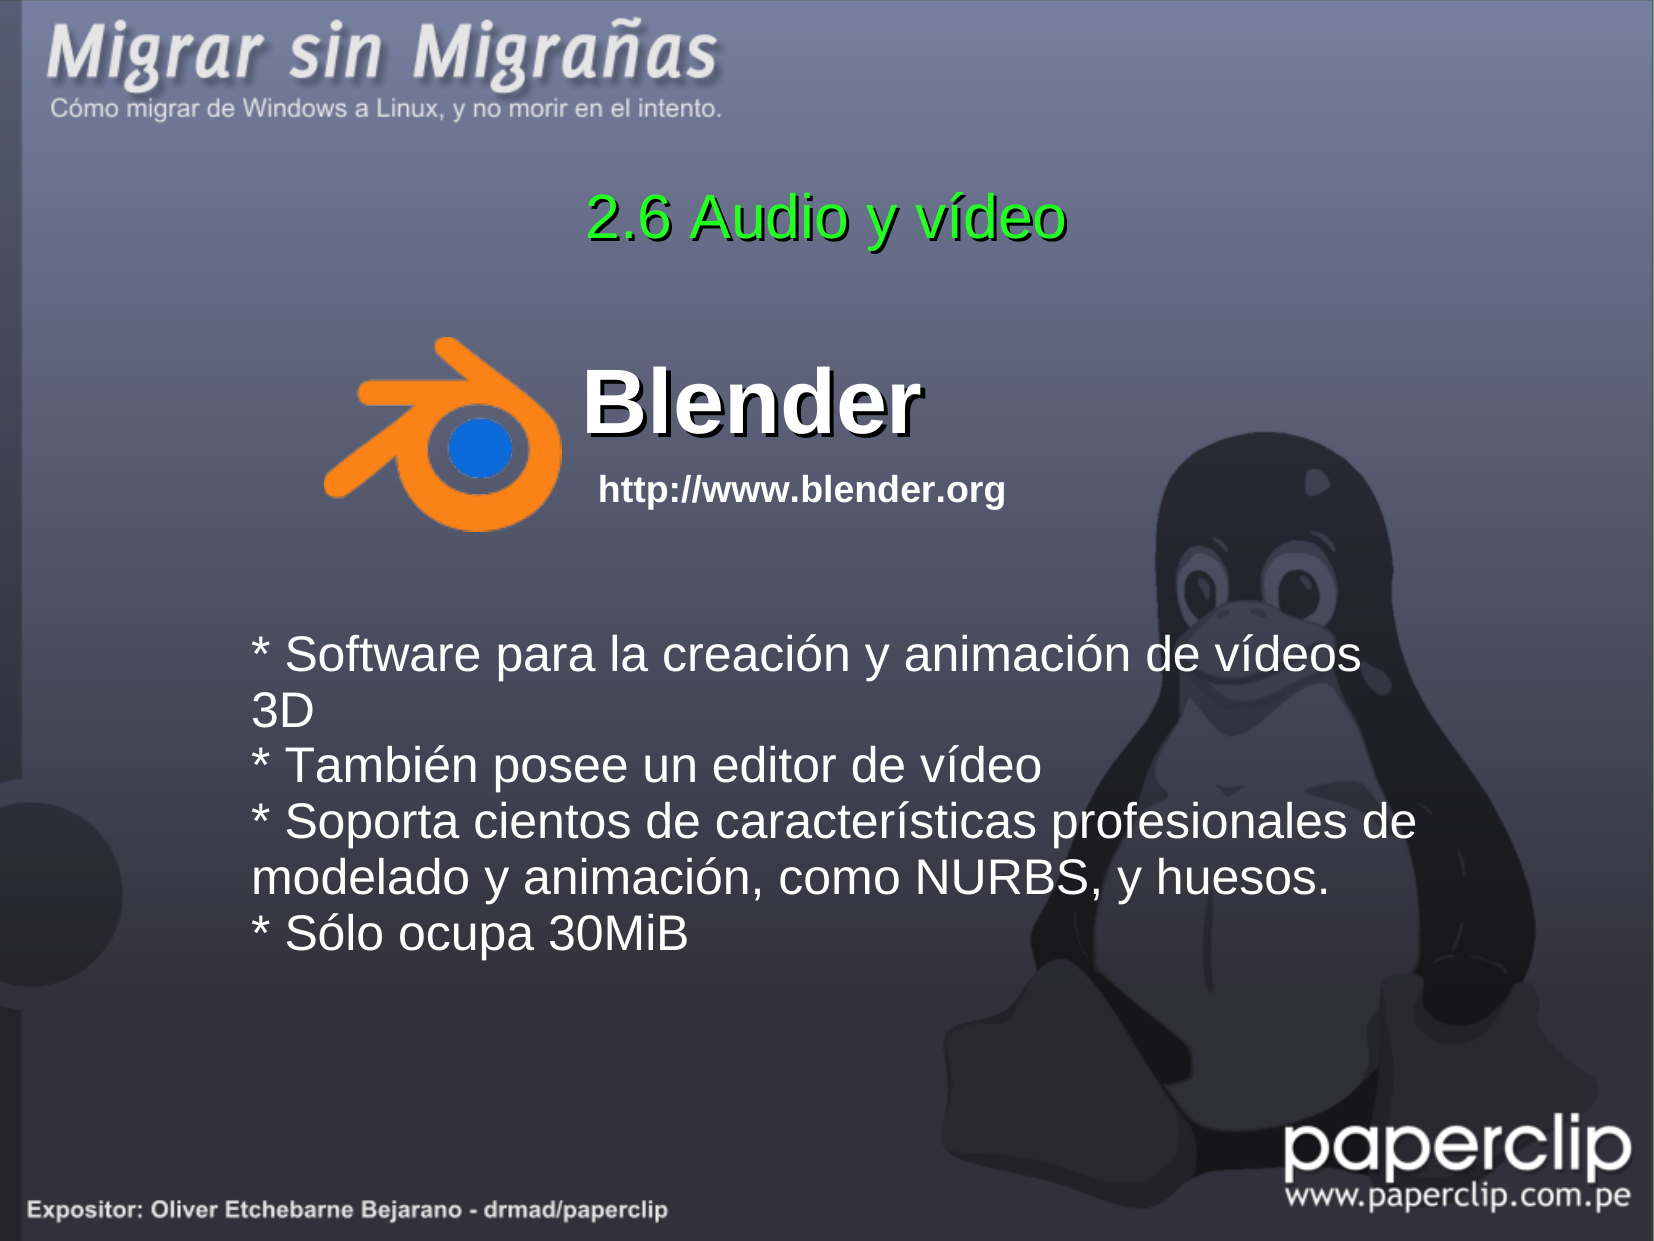

# 2.6 Audio y vídeo
Blender
http://www.blender.org
* Software para la creación y animación de vídeos 3D
* También posee un editor de vídeo
* Soporta cientos de características profesionales de modelado y animación, como NURBS, y huesos.
* Sólo ocupa 30MiB